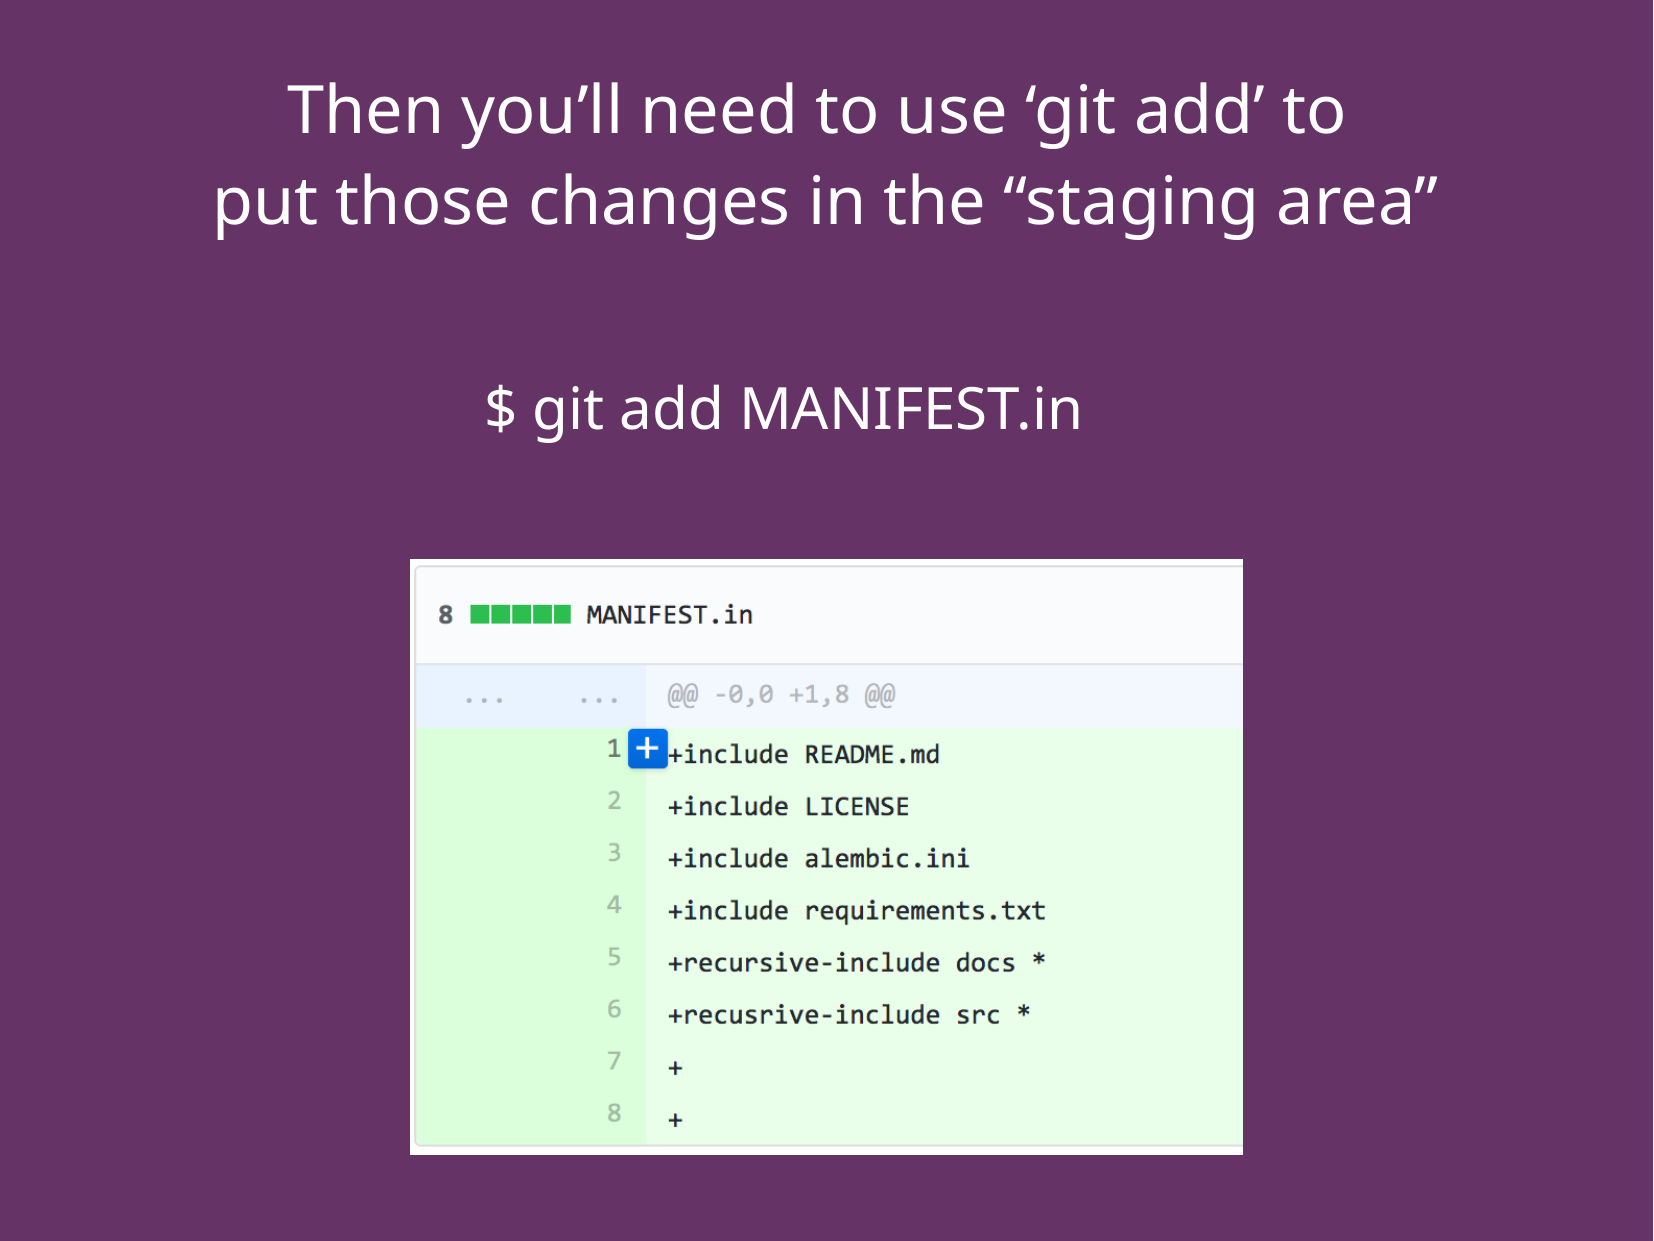

# Then you’ll need to use ‘git add’ to put those changes in the “staging area”
$ git add MANIFEST.in